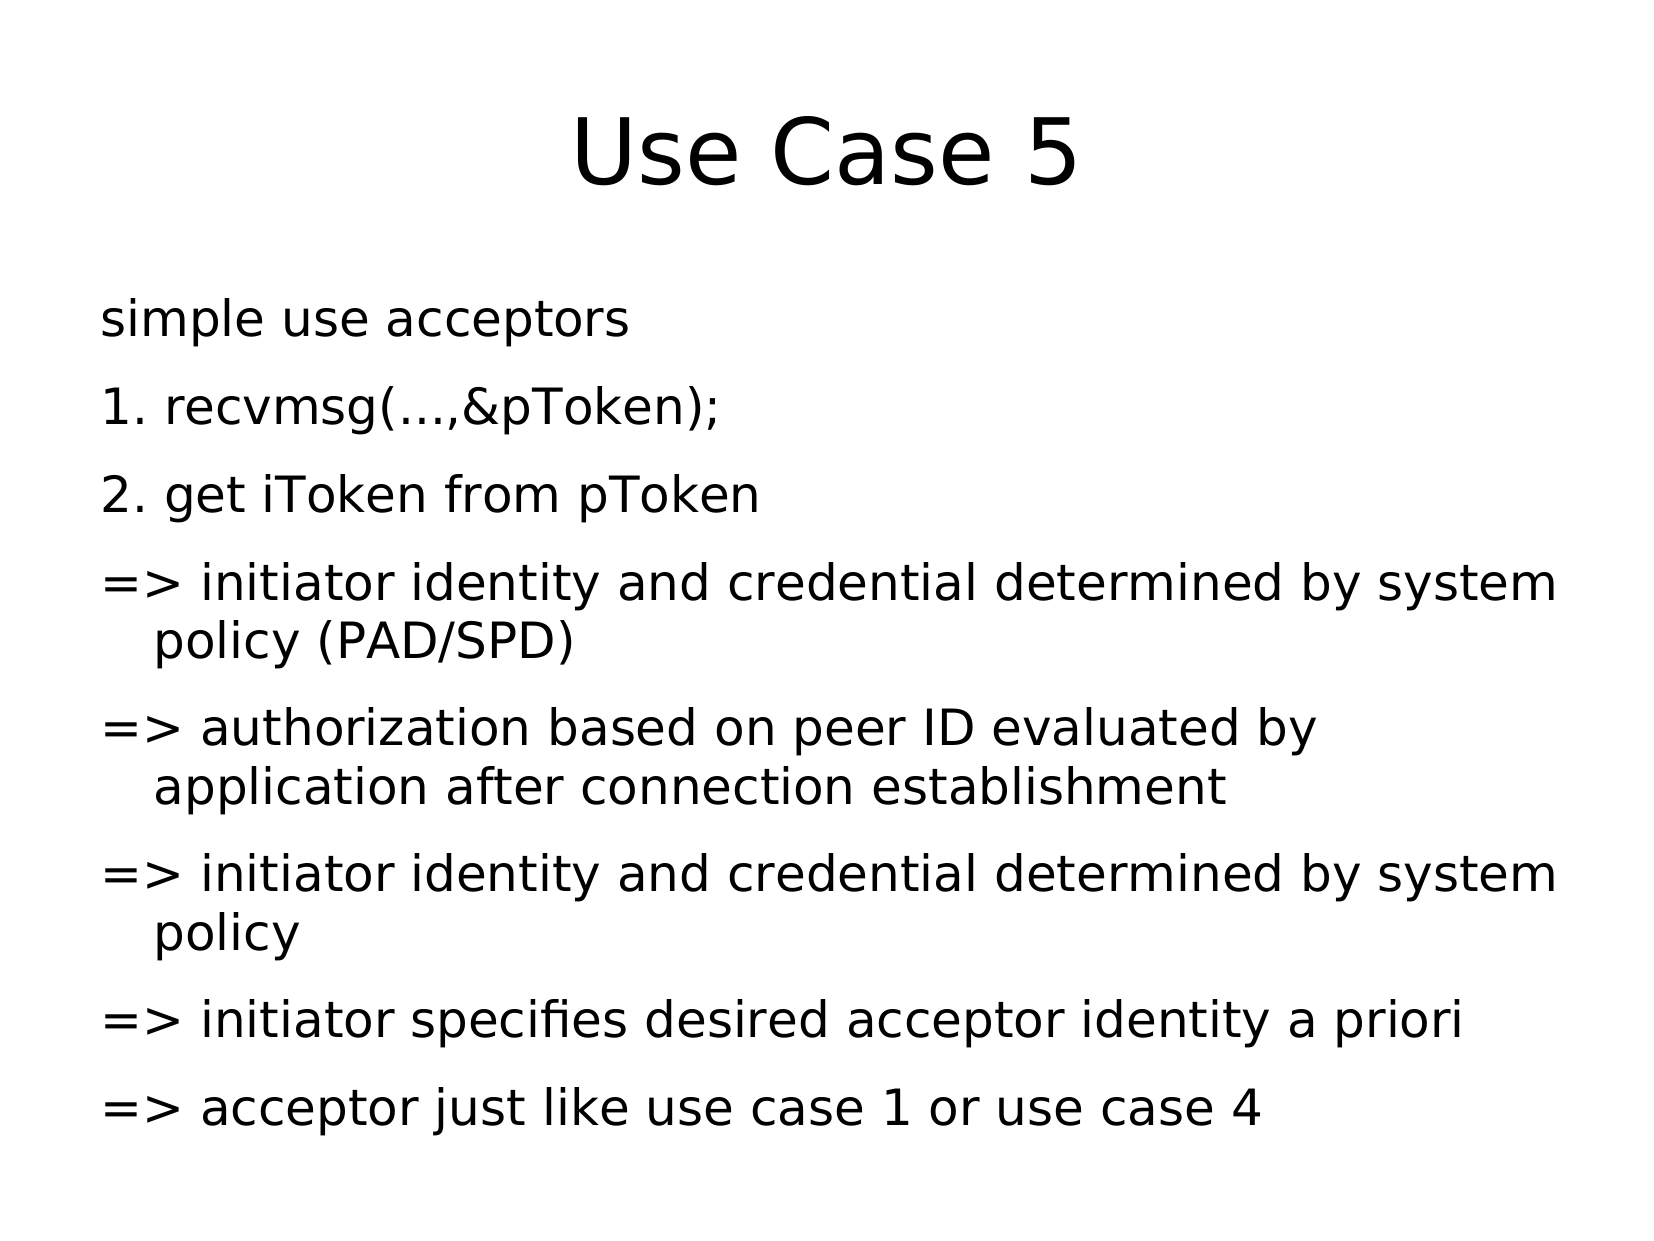

# Use Case 5
simple use acceptors
1. recvmsg(...,&pToken);
2. get iToken from pToken
=> initiator identity and credential determined by system policy (PAD/SPD)
=> authorization based on peer ID evaluated by application after connection establishment
=> initiator identity and credential determined by system policy
=> initiator specifies desired acceptor identity a priori
=> acceptor just like use case 1 or use case 4